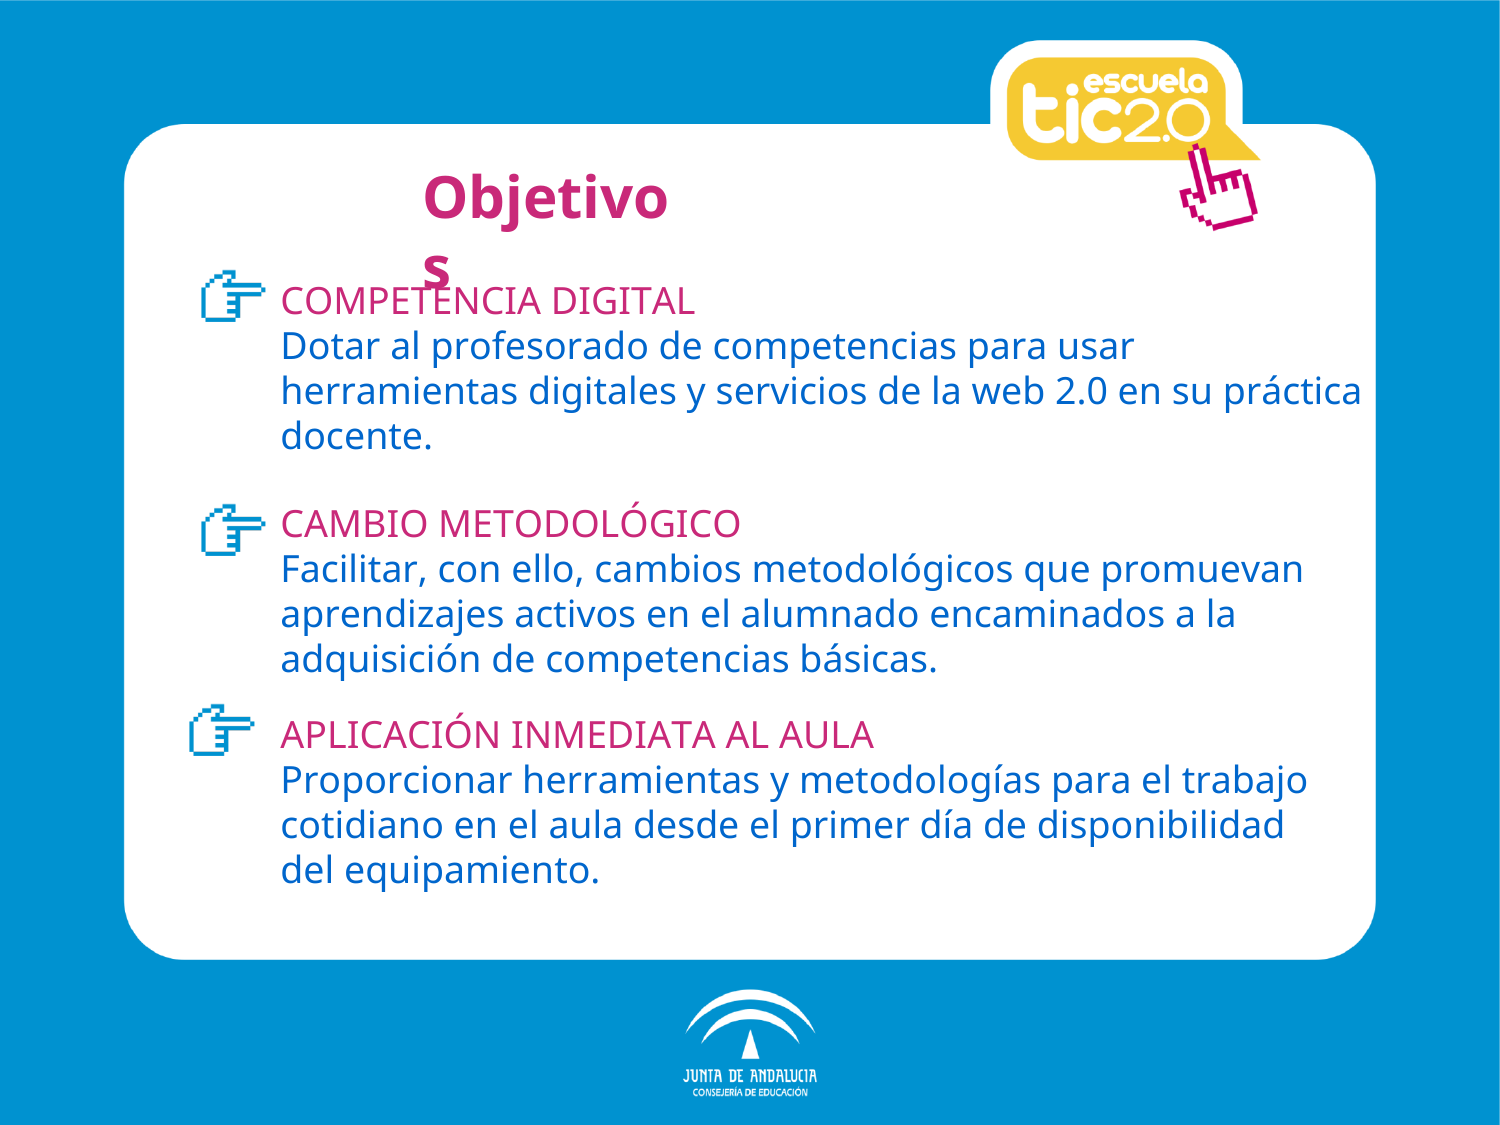

Objetivos
COMPETENCIA DIGITAL
Dotar al profesorado de competencias para usar herramientas digitales y servicios de la web 2.0 en su práctica docente.
CAMBIO METODOLÓGICO
Facilitar, con ello, cambios metodológicos que promuevan aprendizajes activos en el alumnado encaminados a la adquisición de competencias básicas.
APLICACIÓN INMEDIATA AL AULA
Proporcionar herramientas y metodologías para el trabajo cotidiano en el aula desde el primer día de disponibilidad del equipamiento.